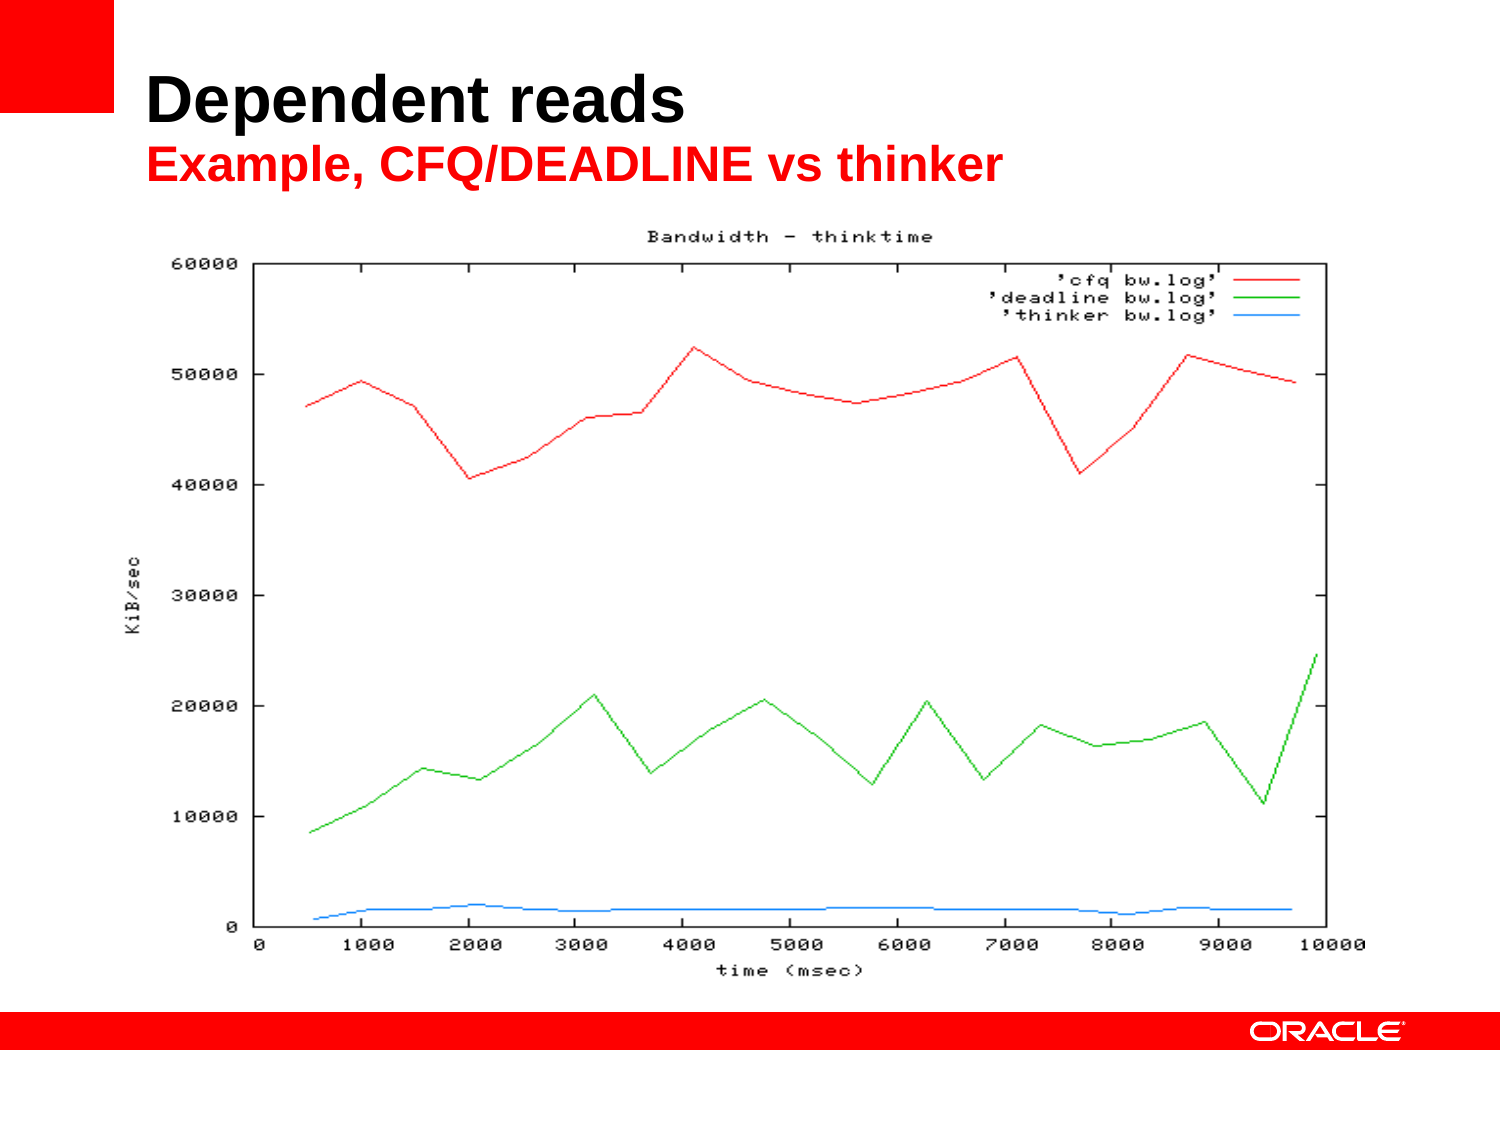

# Dependent reads Example, CFQ/DEADLINE vs thinker